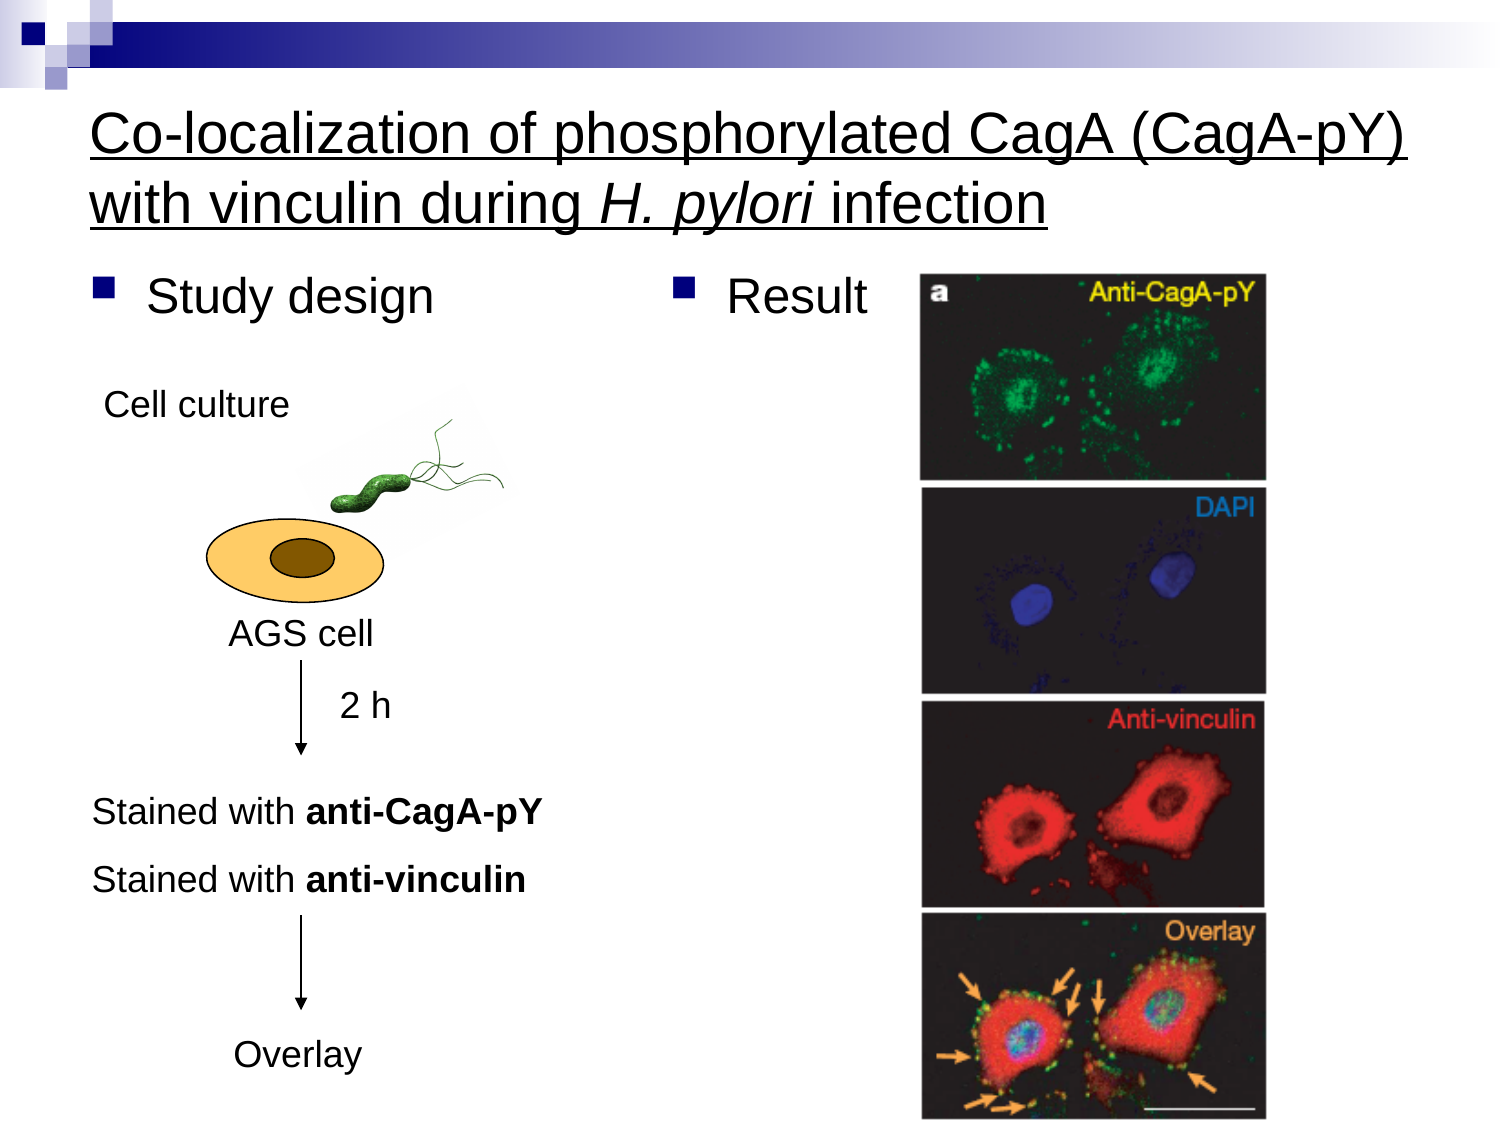

# Co-localization of phosphorylated CagA (CagA-pY) with vinculin during H. pylori infection
Study design
Result
Cell culture
AGS cell
2 h
Stained with anti-CagA-pY
Stained with anti-vinculin
Overlay